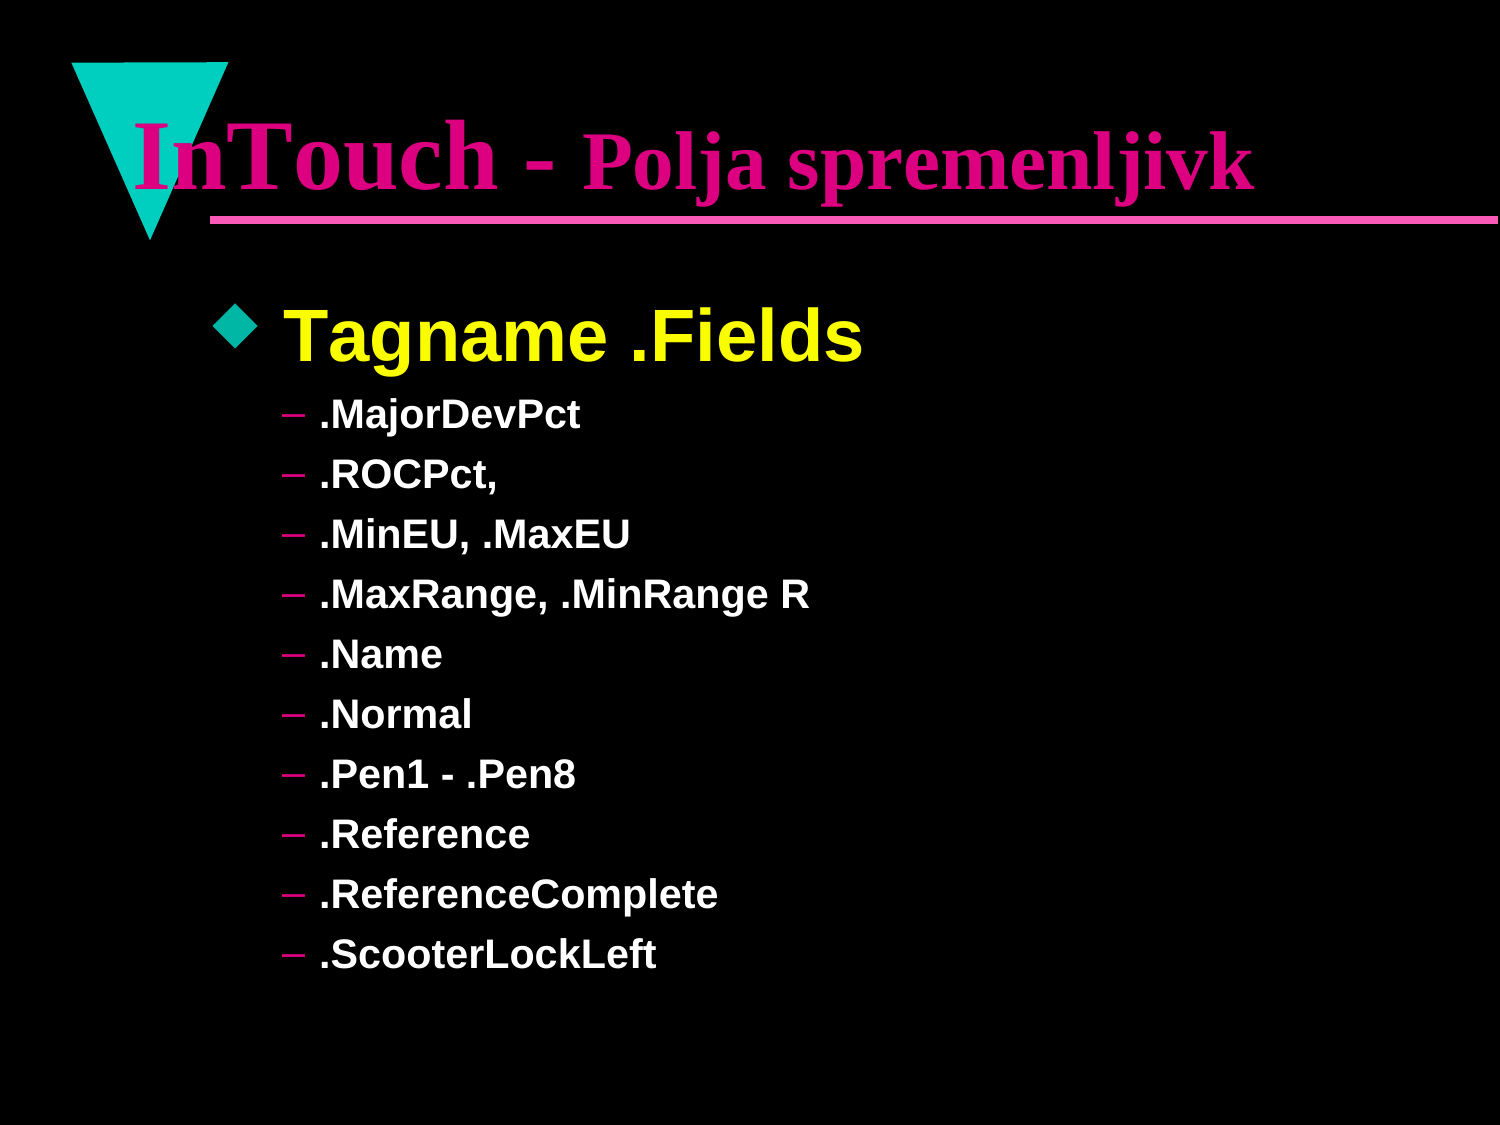

# InTouch - Polja spremenljivk
 Tagname .Fields
.MajorDevPct
.ROCPct,
.MinEU, .MaxEU
.MaxRange, .MinRange R
.Name
.Normal
.Pen1 - .Pen8
.Reference
.ReferenceComplete
.ScooterLockLeft
Slovar spremenljivk
34